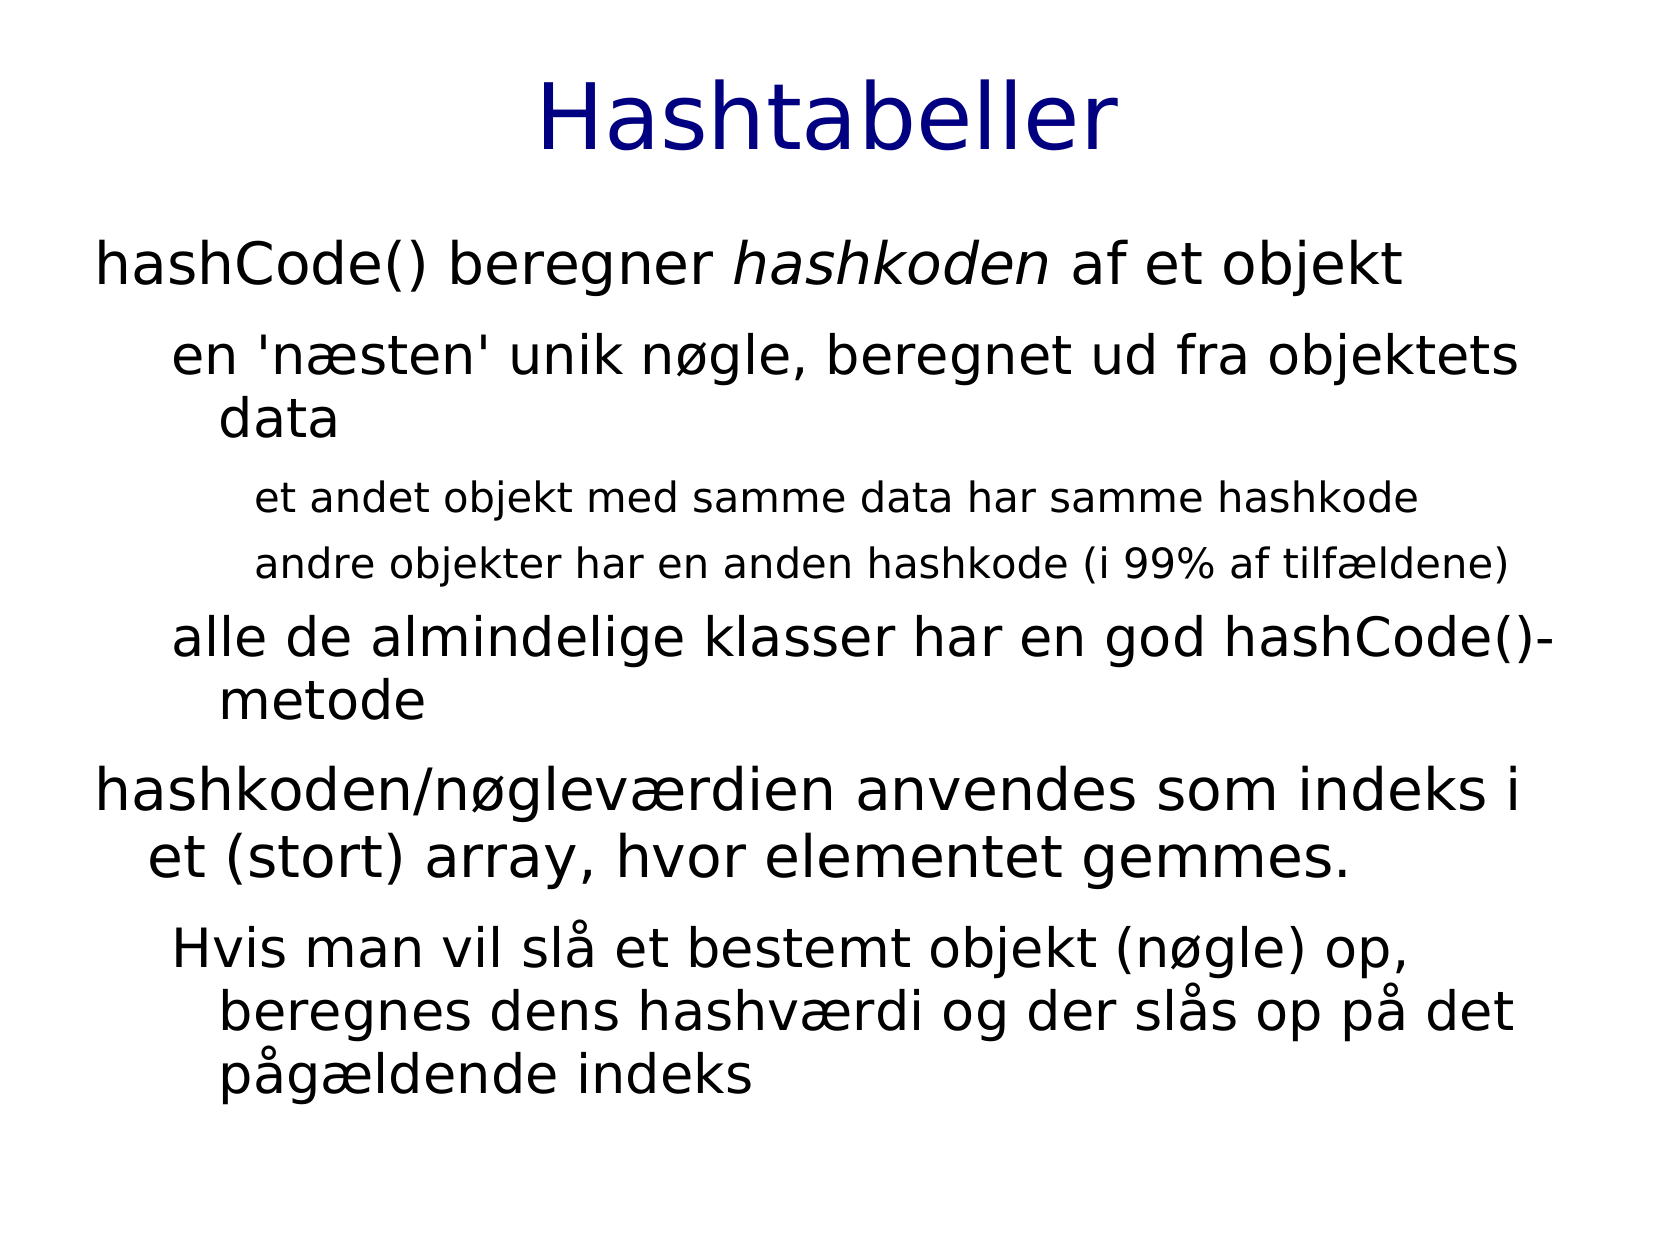

# Hashtabeller
hashCode() beregner hashkoden af et objekt
en 'næsten' unik nøgle, beregnet ud fra objektets data
et andet objekt med samme data har samme hashkode
andre objekter har en anden hashkode (i 99% af tilfældene)
alle de almindelige klasser har en god hashCode()-metode
hashkoden/nøgleværdien anvendes som indeks i et (stort) array, hvor elementet gemmes.
Hvis man vil slå et bestemt objekt (nøgle) op, beregnes dens hashværdi og der slås op på det pågældende indeks